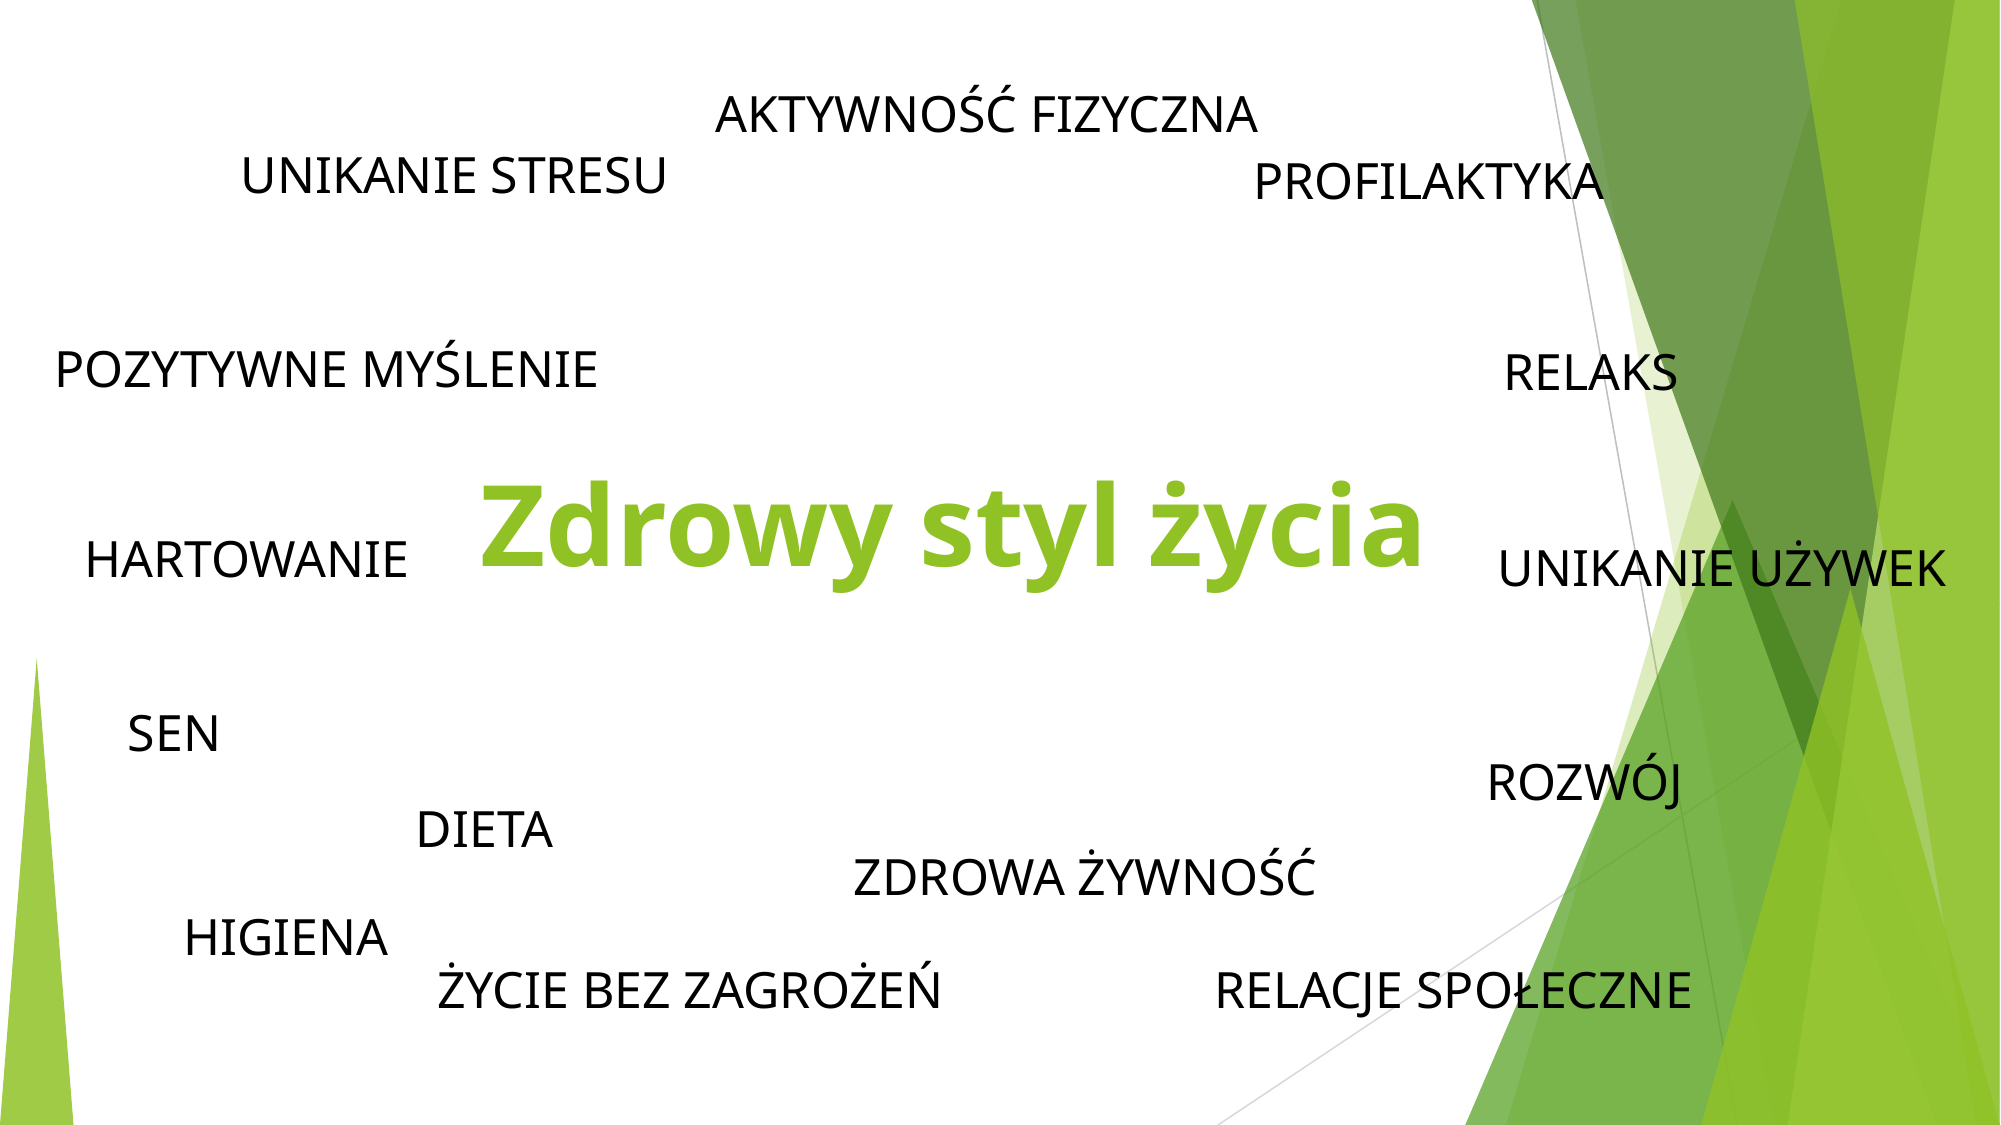

AKTYWNOŚĆ FIZYCZNA
UNIKANIE STRESU
PROFILAKTYKA
POZYTYWNE MYŚLENIE
RELAKS
# Zdrowy styl życia
HARTOWANIE
UNIKANIE UŻYWEK
SEN
ROZWÓJ
DIETA
ZDROWA ŻYWNOŚĆ
HIGIENA
ŻYCIE BEZ ZAGROŻEŃ
RELACJE SPOŁECZNE